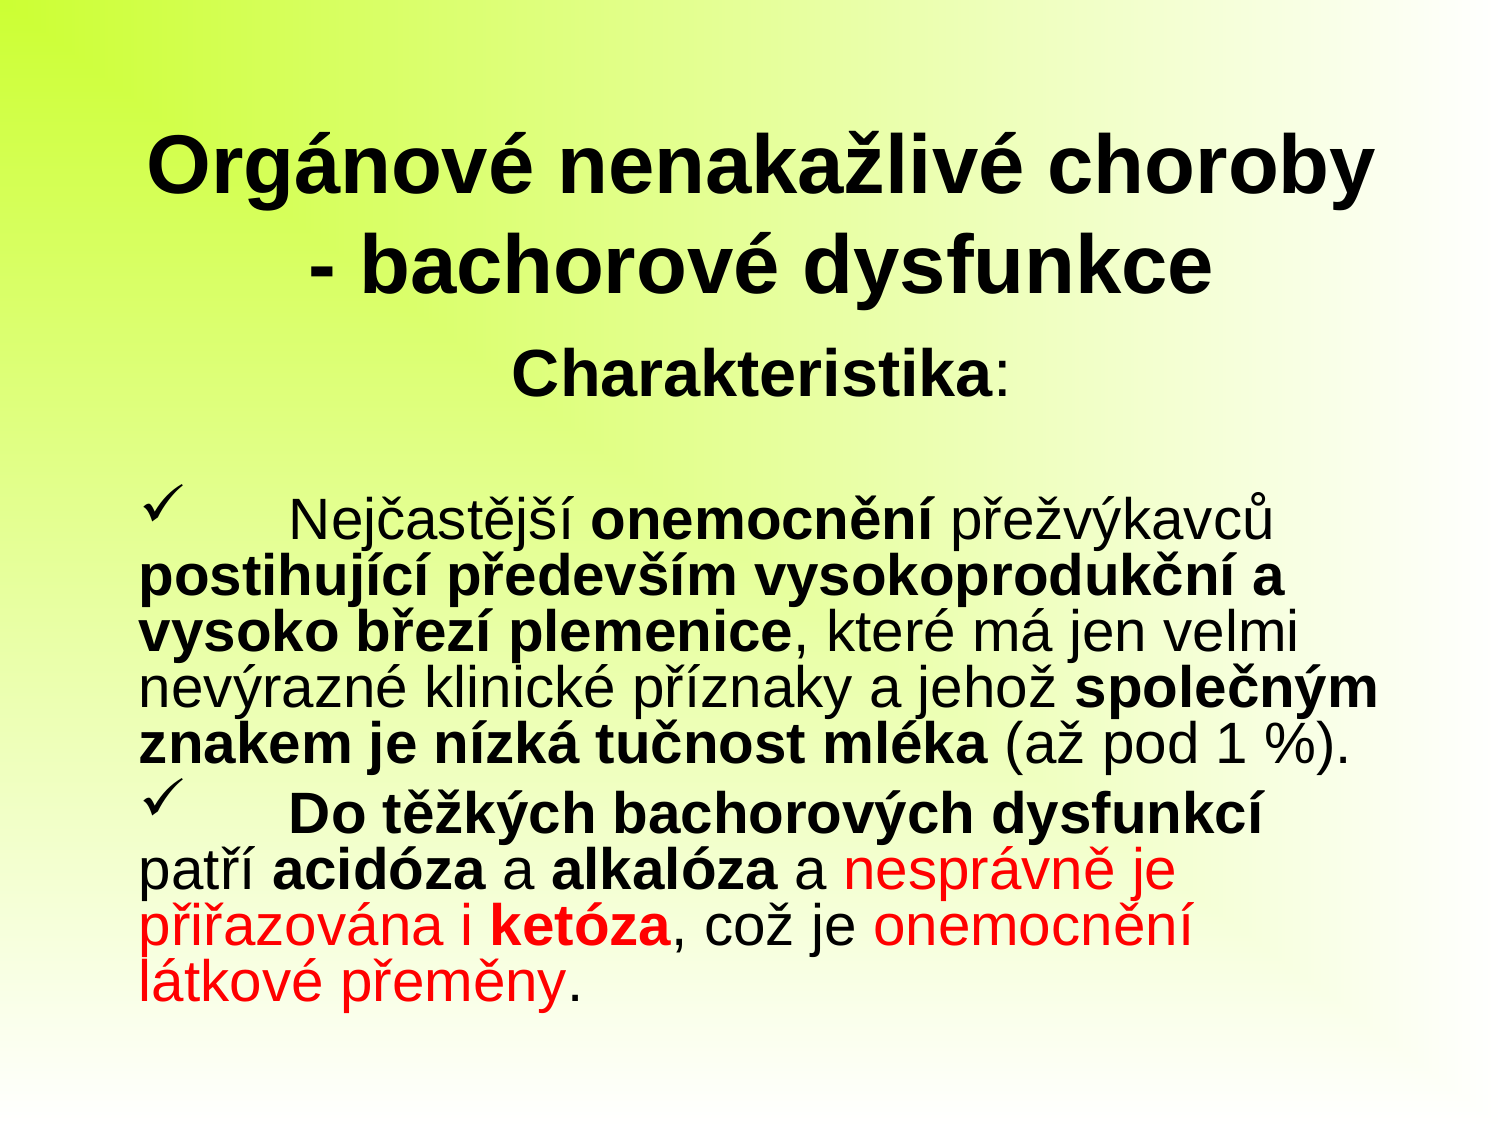

# Orgánové nenakažlivé choroby - bachorové dysfunkce
Charakteristika:
	Nejčastější onemocnění přežvýkavců postihující především vysokoprodukční a vysoko březí plemenice, které má jen velmi nevýrazné klinické příznaky a jehož společným znakem je nízká tučnost mléka (až pod 1 %).
	Do těžkých bachorových dysfunkcí patří acidóza a alkalóza a nesprávně je přiřazována i ketóza, což je onemocnění látkové přeměny.